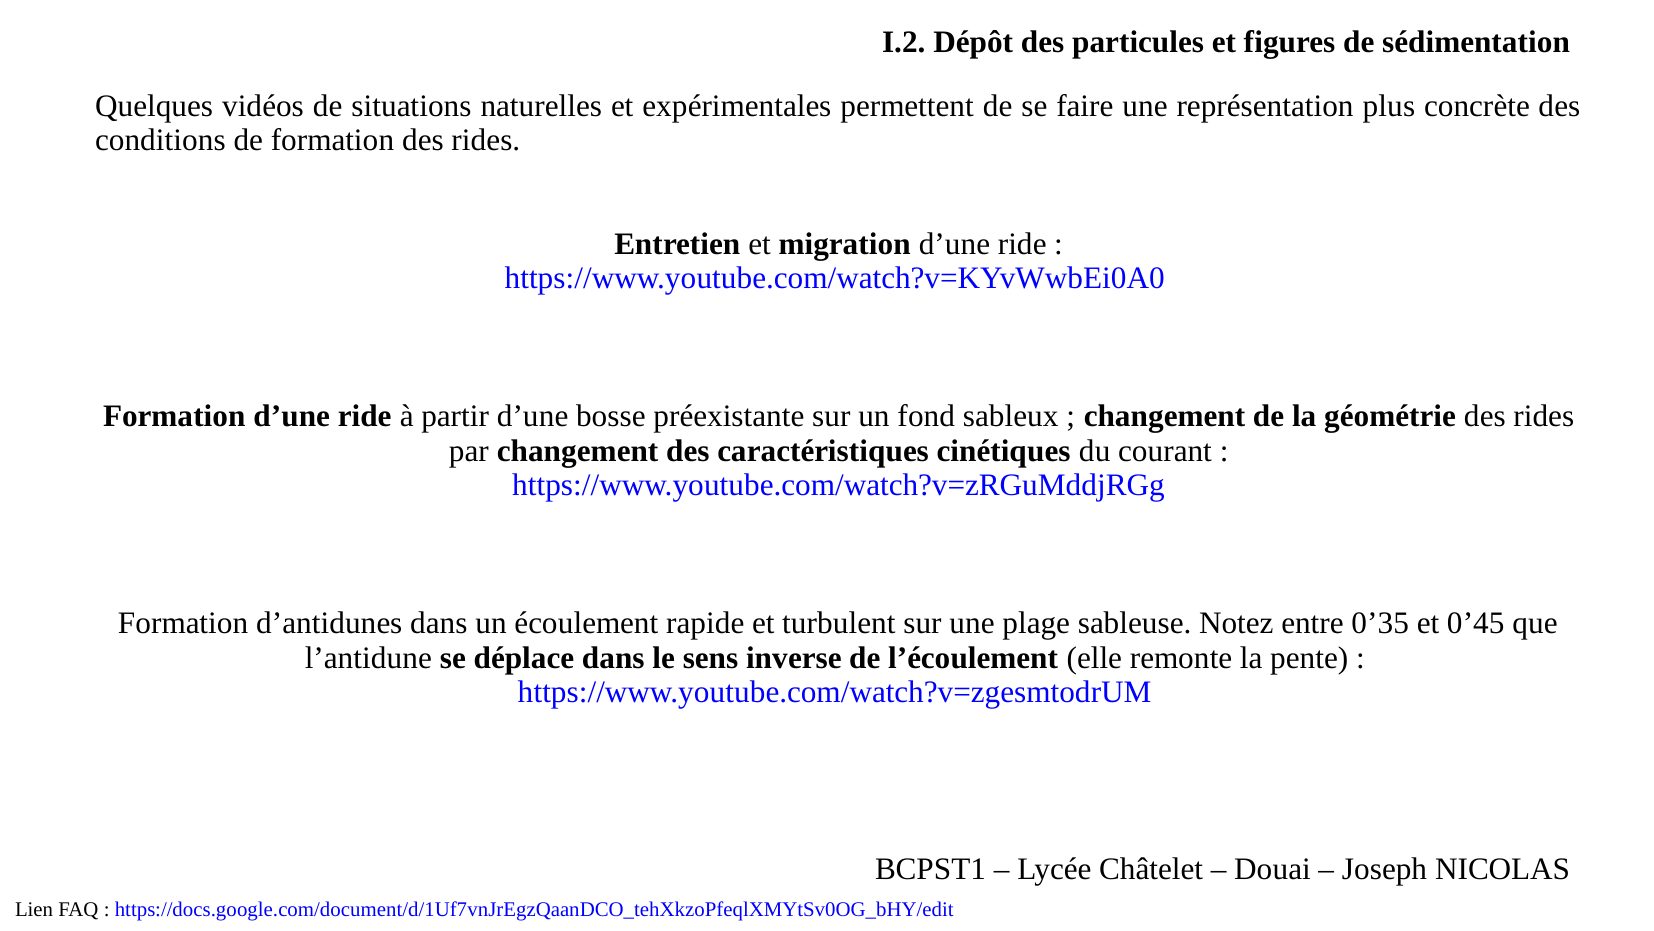

I.2. Dépôt des particules et figures de sédimentation
Quelques vidéos de situations naturelles et expérimentales permettent de se faire une représentation plus concrète des conditions de formation des rides.
Entretien et migration d’une ride :
https://www.youtube.com/watch?v=KYvWwbEi0A0
Formation d’une ride à partir d’une bosse préexistante sur un fond sableux ; changement de la géométrie des rides par changement des caractéristiques cinétiques du courant :
https://www.youtube.com/watch?v=zRGuMddjRGg
Formation d’antidunes dans un écoulement rapide et turbulent sur une plage sableuse. Notez entre 0’35 et 0’45 que l’antidune se déplace dans le sens inverse de l’écoulement (elle remonte la pente) : https://www.youtube.com/watch?v=zgesmtodrUM
BCPST1 – Lycée Châtelet – Douai – Joseph NICOLAS
Lien FAQ : https://docs.google.com/document/d/1Uf7vnJrEgzQaanDCO_tehXkzoPfeqlXMYtSv0OG_bHY/edit